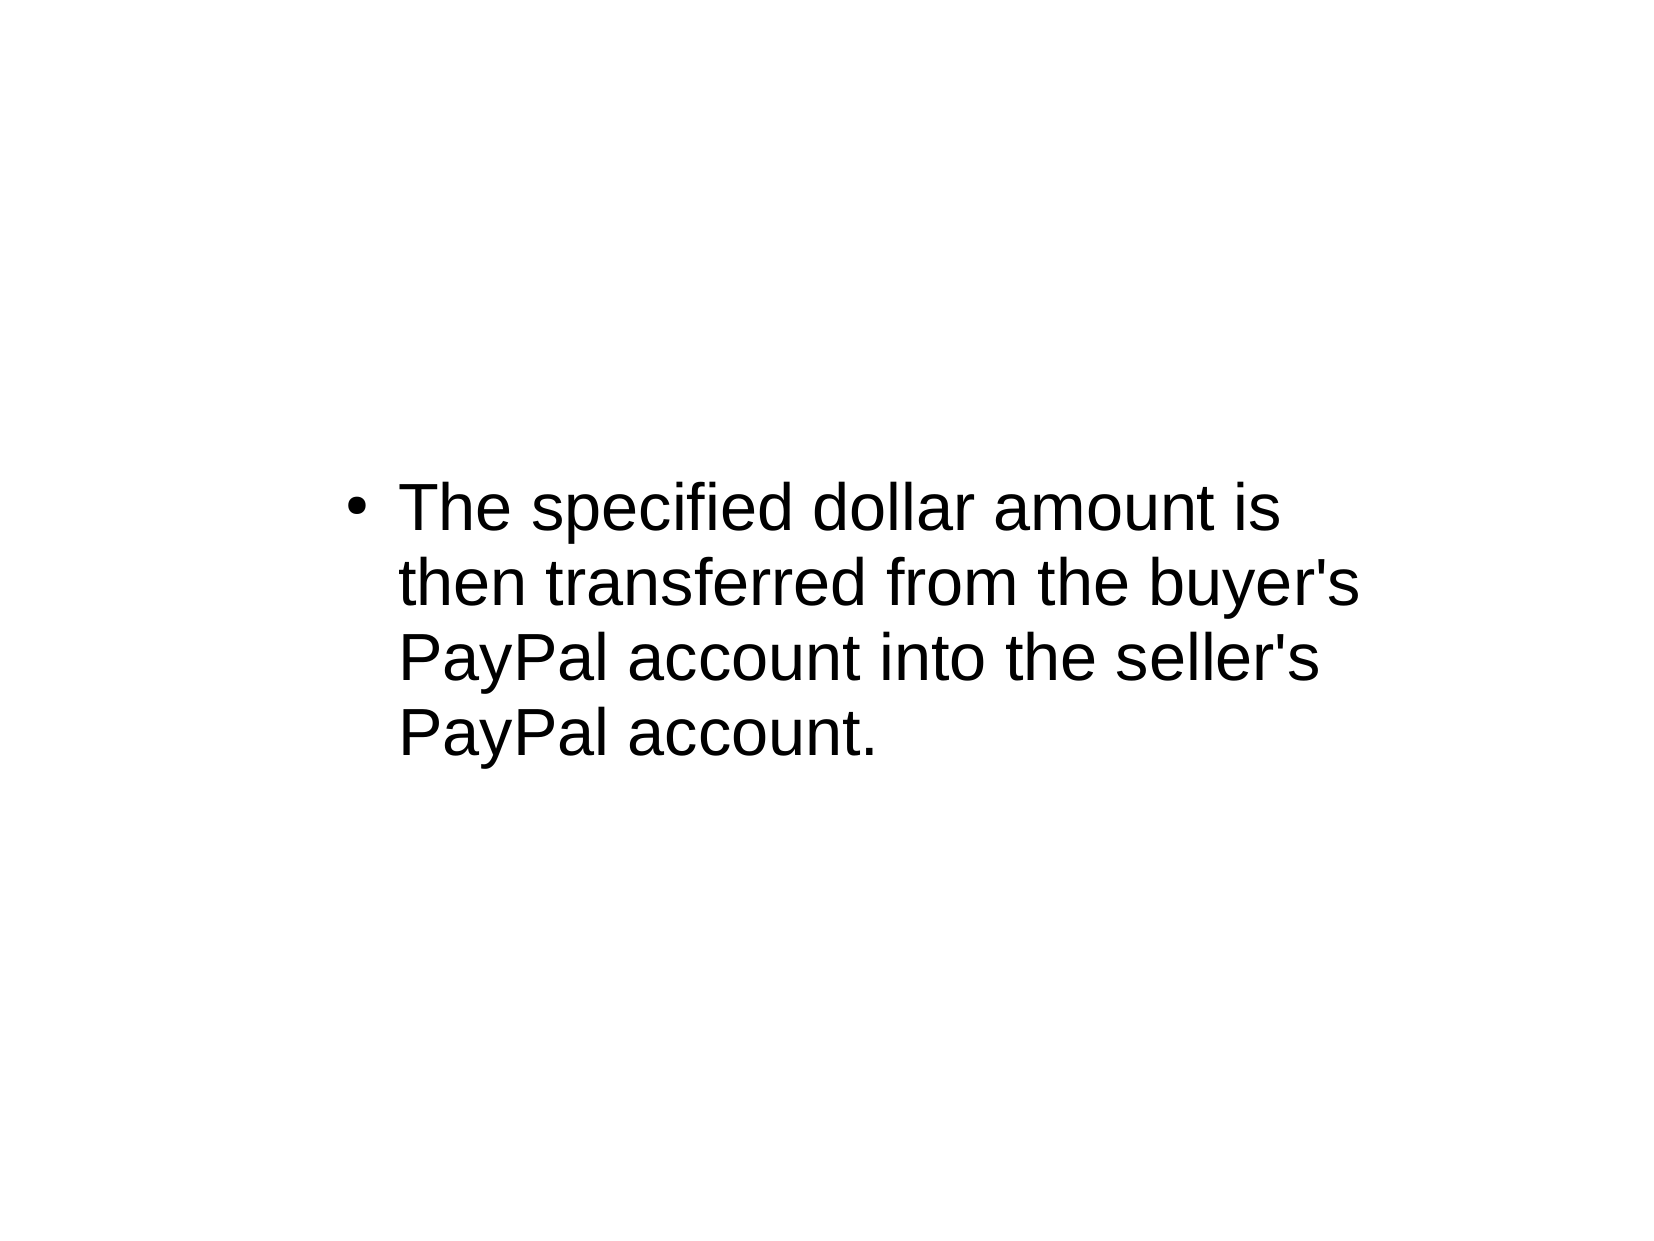

# The specified dollar amount is then transferred from the buyer's PayPal account into the seller's PayPal account.